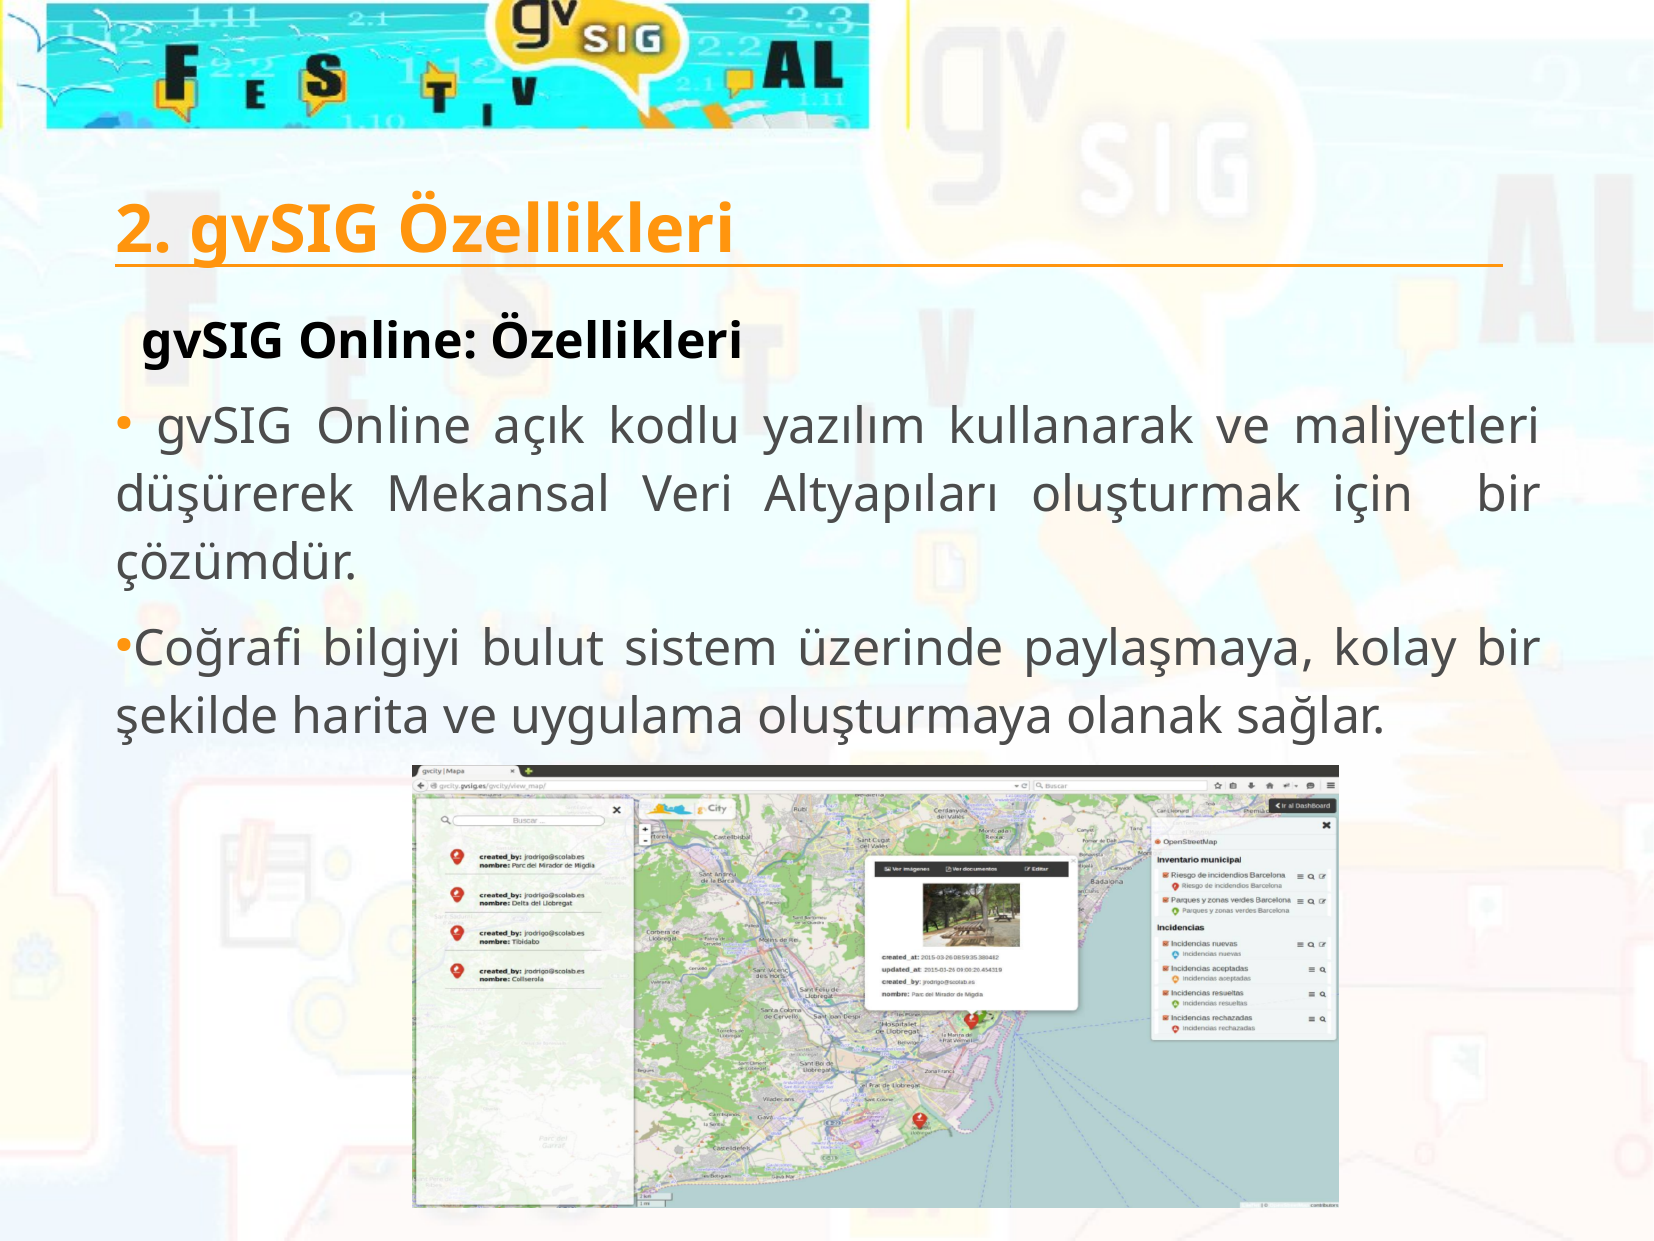

# 2. gvSIG Özellikleri
gvSIG Online: Özellikleri
 gvSIG Online açık kodlu yazılım kullanarak ve maliyetleri düşürerek Mekansal Veri Altyapıları oluşturmak için bir çözümdür.
Coğrafi bilgiyi bulut sistem üzerinde paylaşmaya, kolay bir şekilde harita ve uygulama oluşturmaya olanak sağlar.